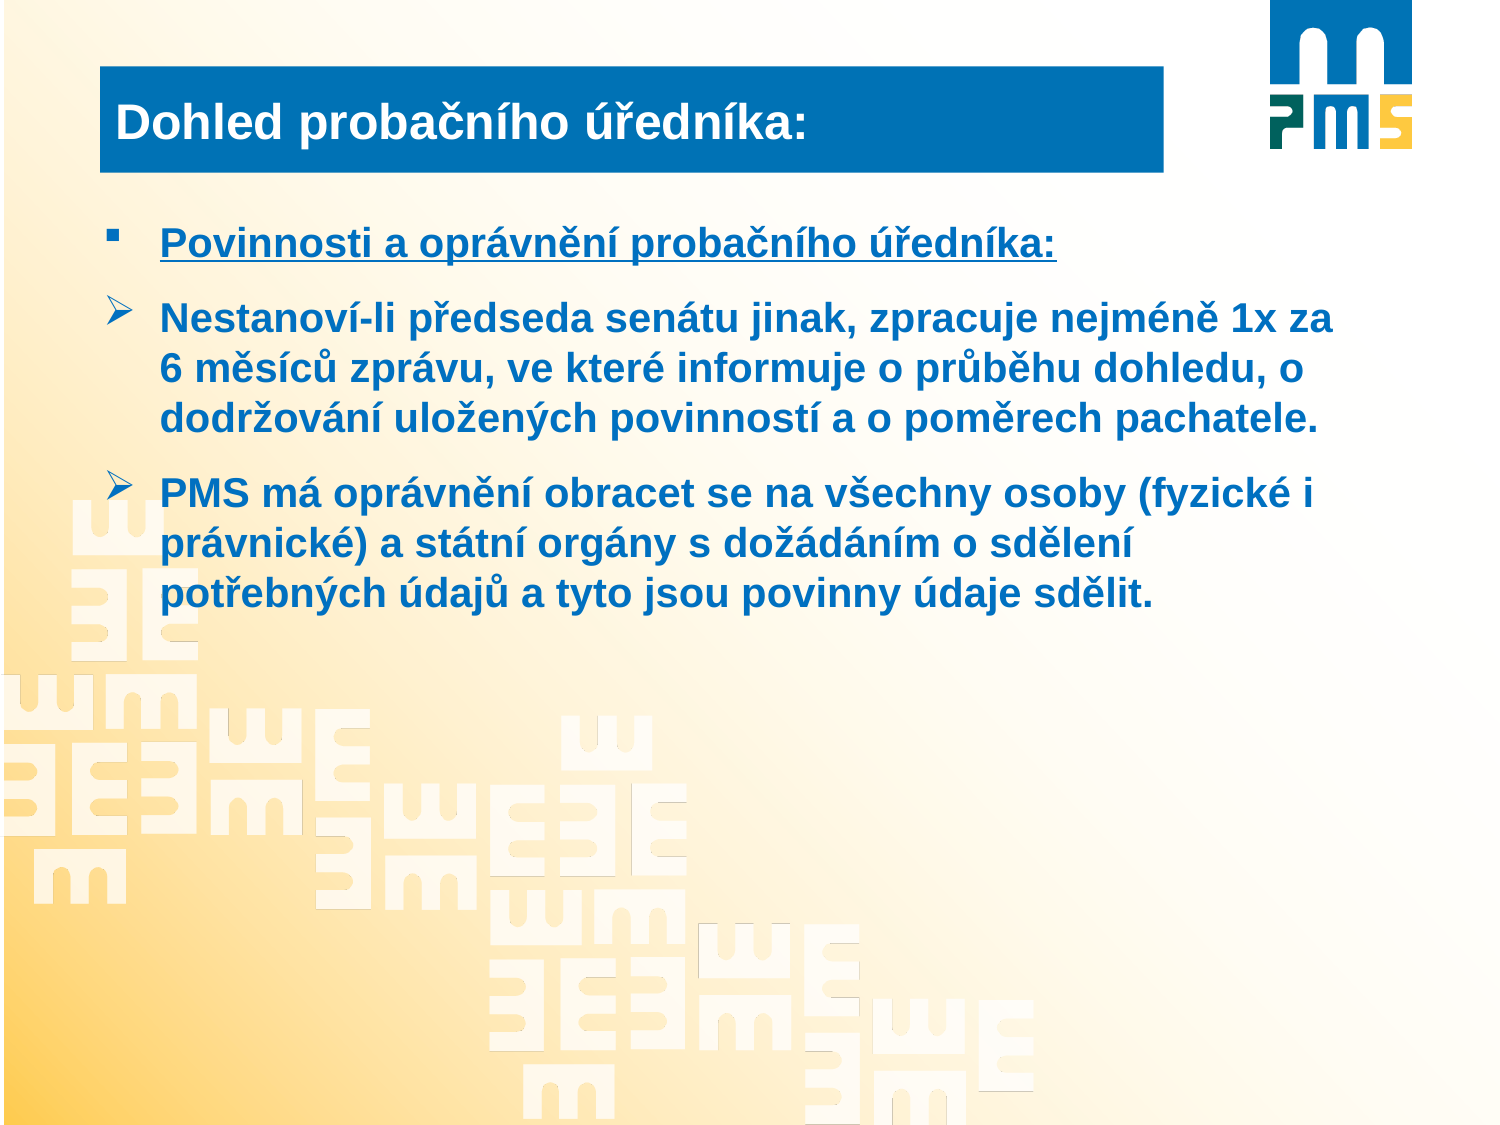

# Dohled probačního úředníka:
Povinnosti a oprávnění probačního úředníka:
Nestanoví-li předseda senátu jinak, zpracuje nejméně 1x za 6 měsíců zprávu, ve které informuje o průběhu dohledu, o dodržování uložených povinností a o poměrech pachatele.
PMS má oprávnění obracet se na všechny osoby (fyzické i právnické) a státní orgány s dožádáním o sdělení potřebných údajů a tyto jsou povinny údaje sdělit.